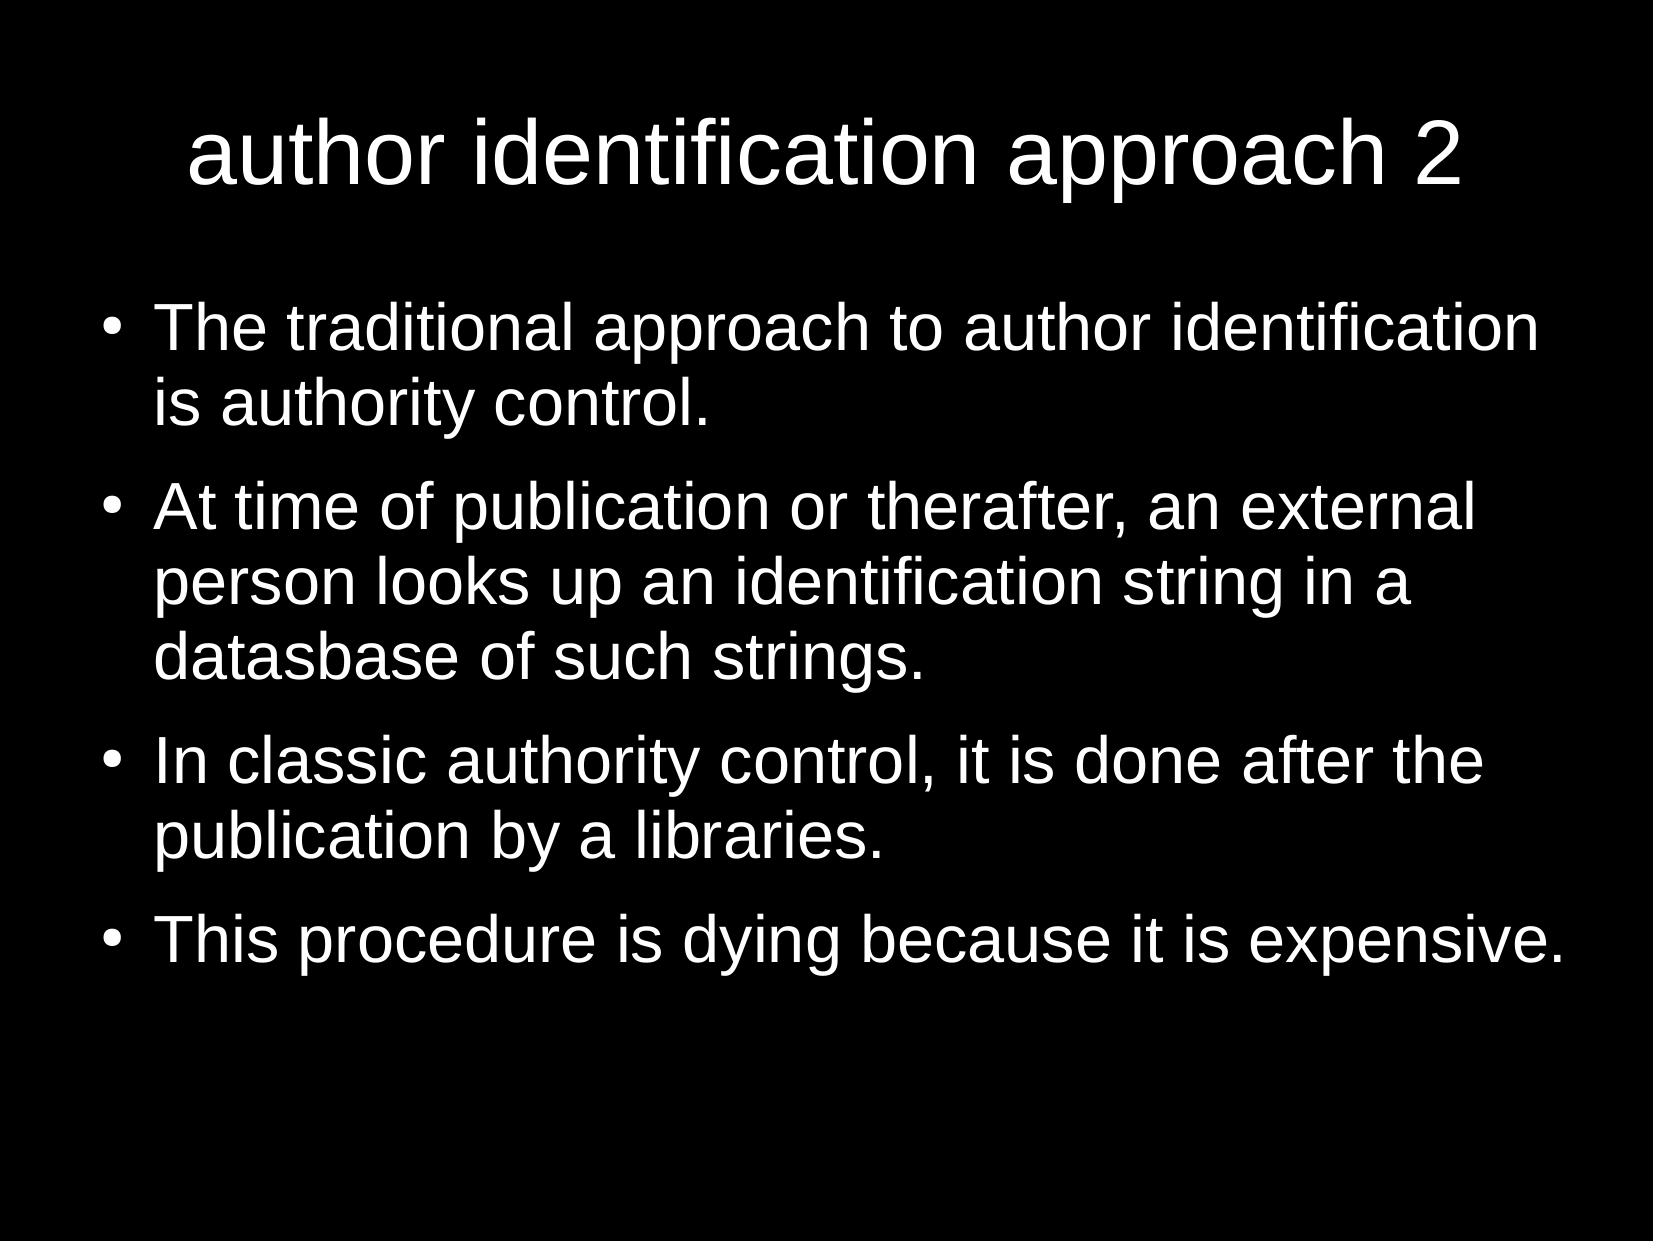

# author identification approach 2
The traditional approach to author identification is authority control.
At time of publication or therafter, an external person looks up an identification string in a datasbase of such strings.
In classic authority control, it is done after the publication by a libraries.
This procedure is dying because it is expensive.